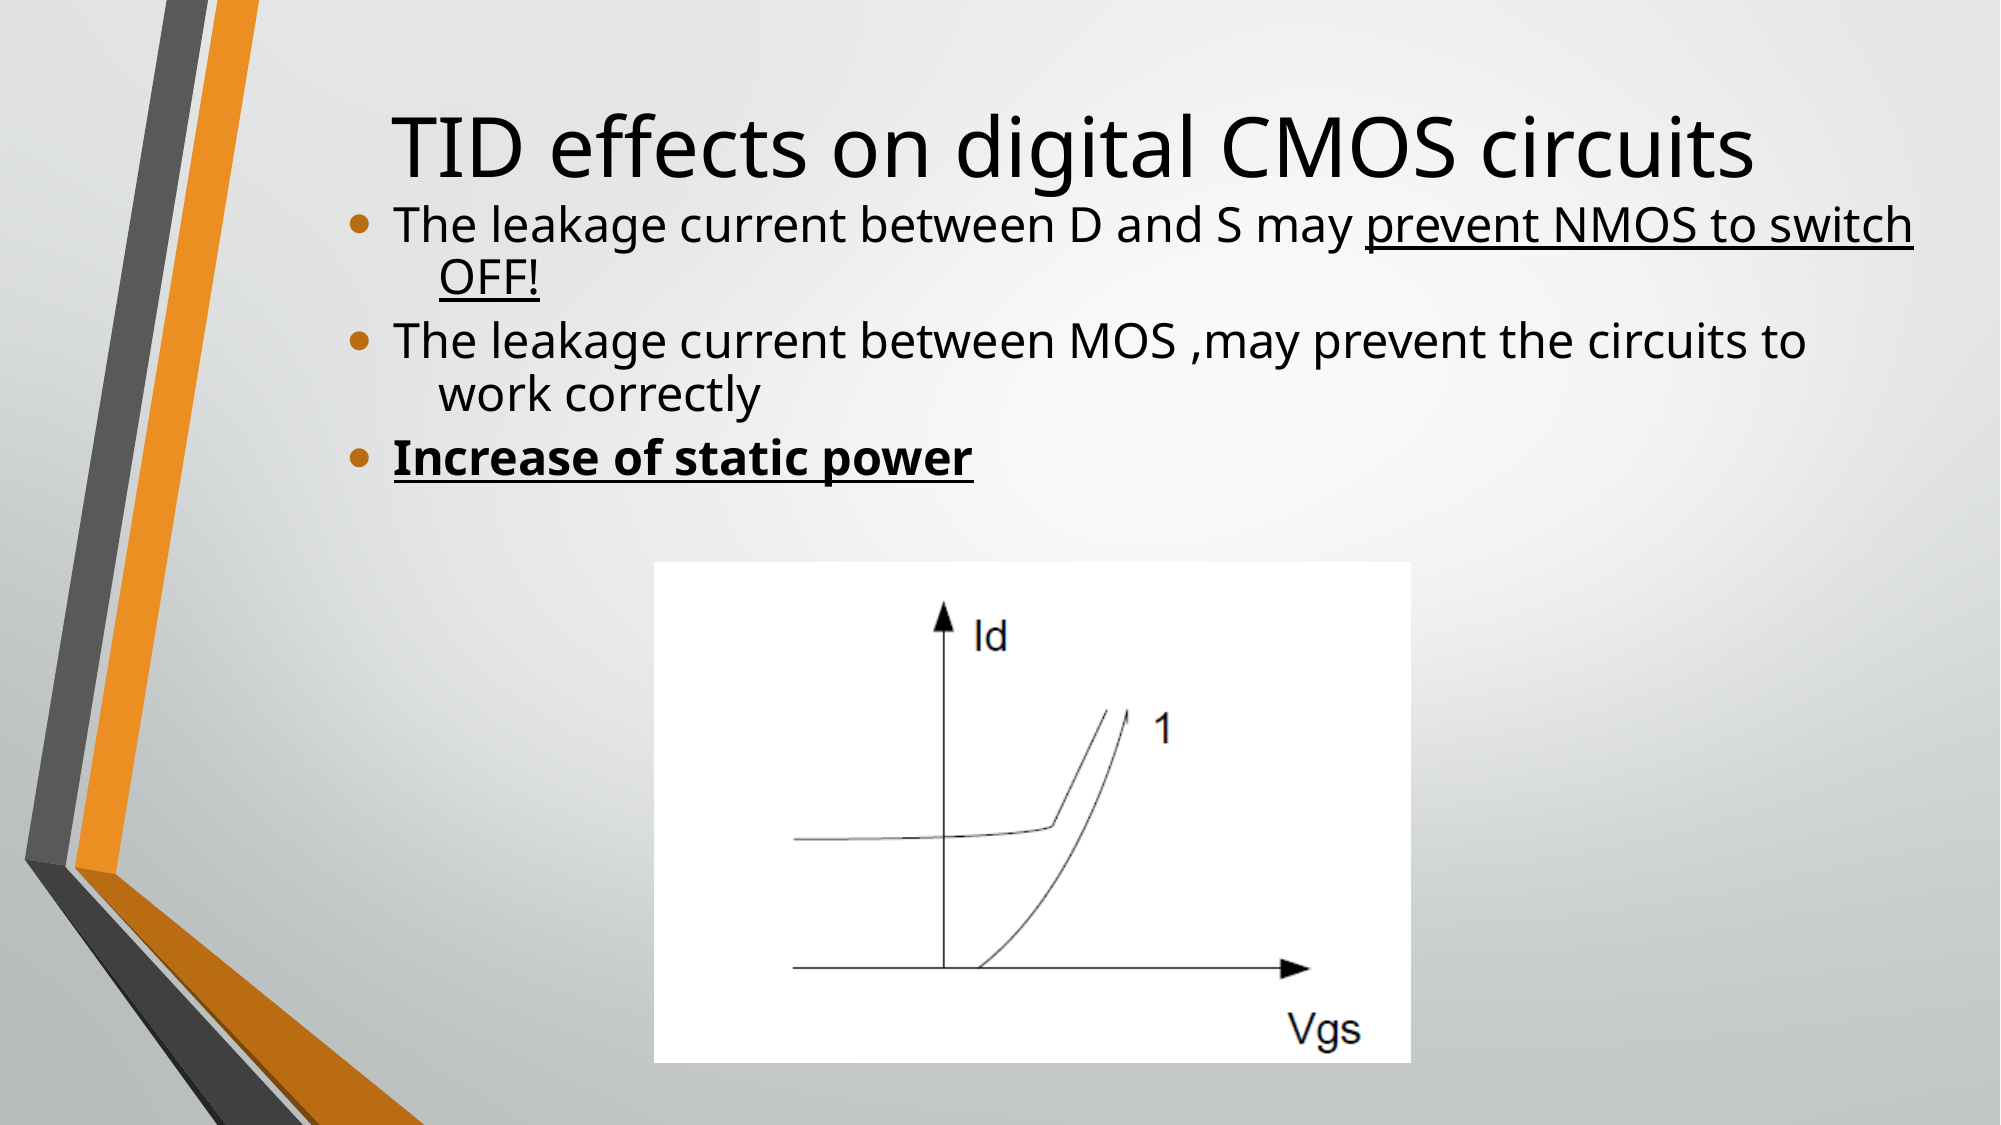

# TID effects on digital CMOS circuits
The leakage current between D and S may prevent NMOS to switch OFF!
The leakage current between MOS ,may prevent the circuits to work correctly
Increase of static power